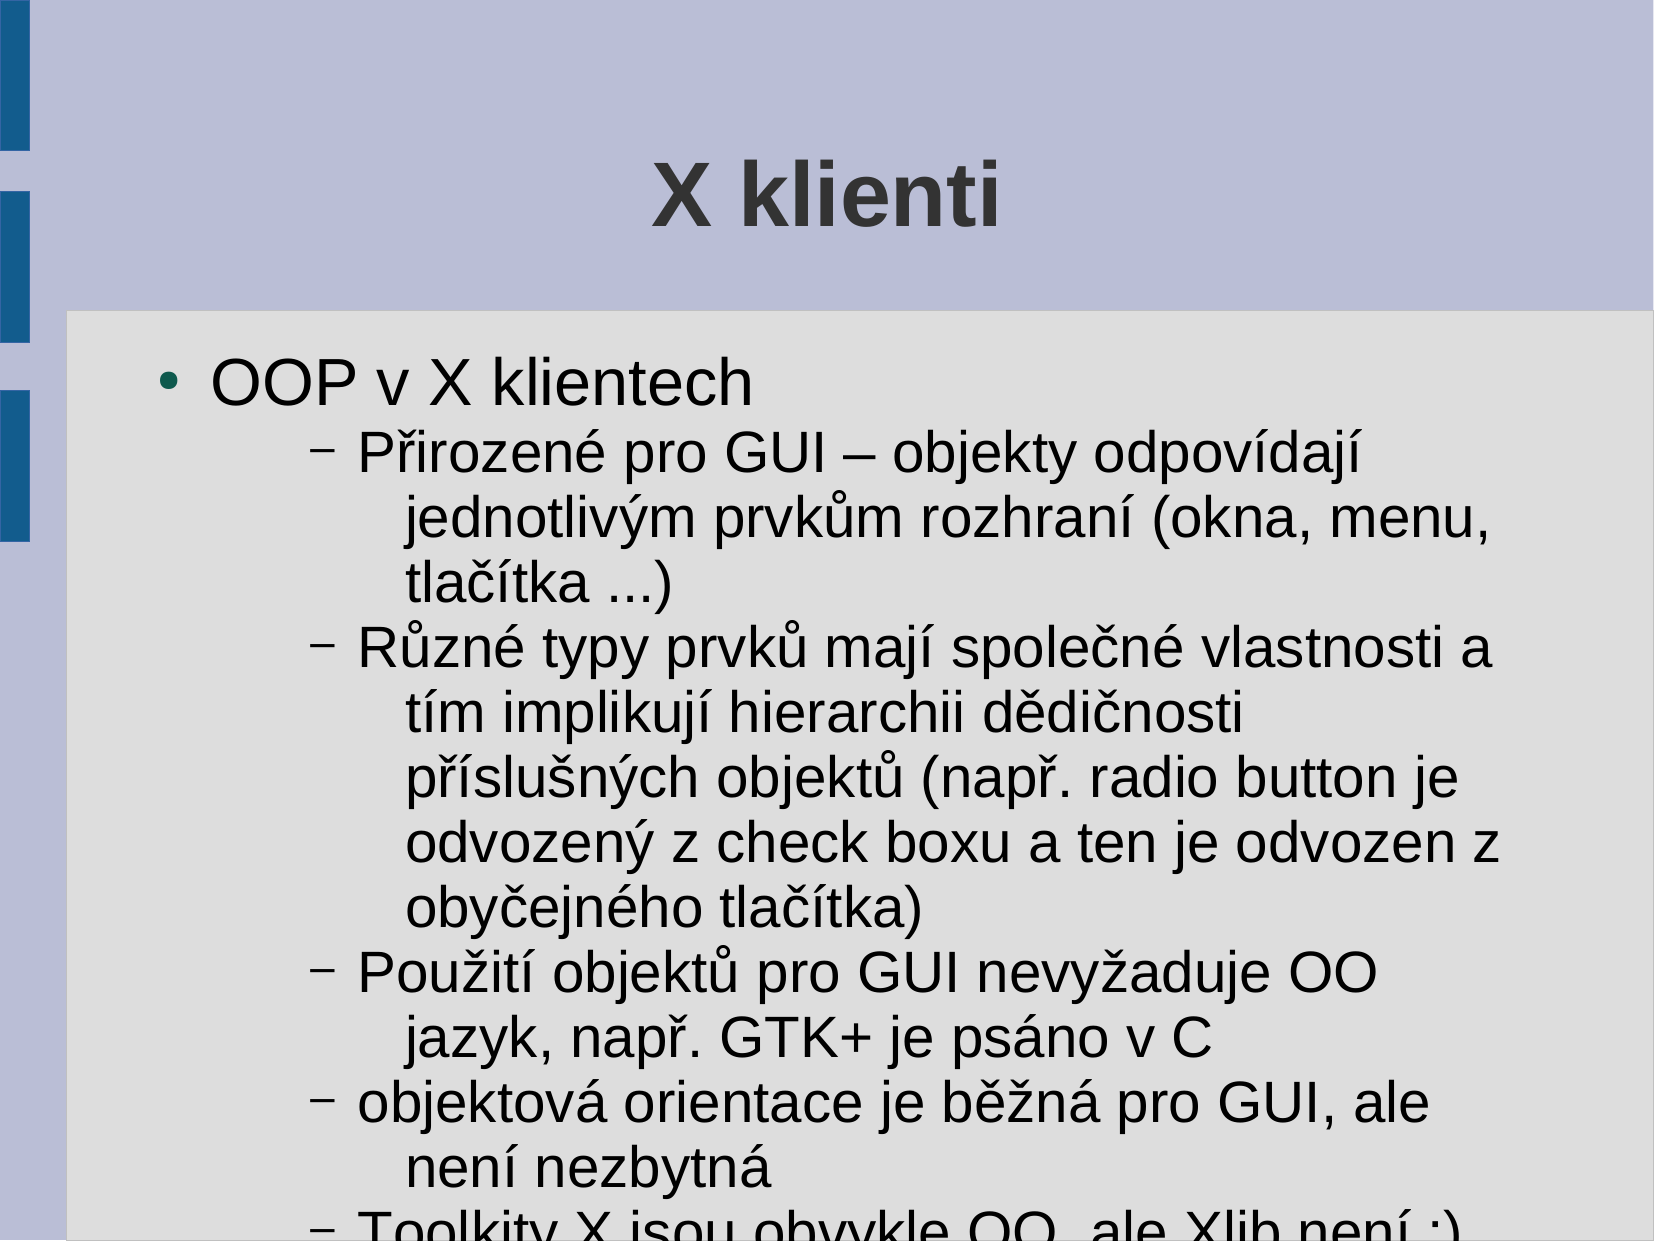

# X klienti
OOP v X klientech
Přirozené pro GUI – objekty odpovídají jednotlivým prvkům rozhraní (okna, menu, tlačítka ...)
Různé typy prvků mají společné vlastnosti a tím implikují hierarchii dědičnosti příslušných objektů (např. radio button je odvozený z check boxu a ten je odvozen z obyčejného tlačítka)
Použití objektů pro GUI nevyžaduje OO jazyk, např. GTK+ je psáno v C
objektová orientace je běžná pro GUI, ale není nezbytná
Toolkity X jsou obvykle OO, ale Xlib není ;)